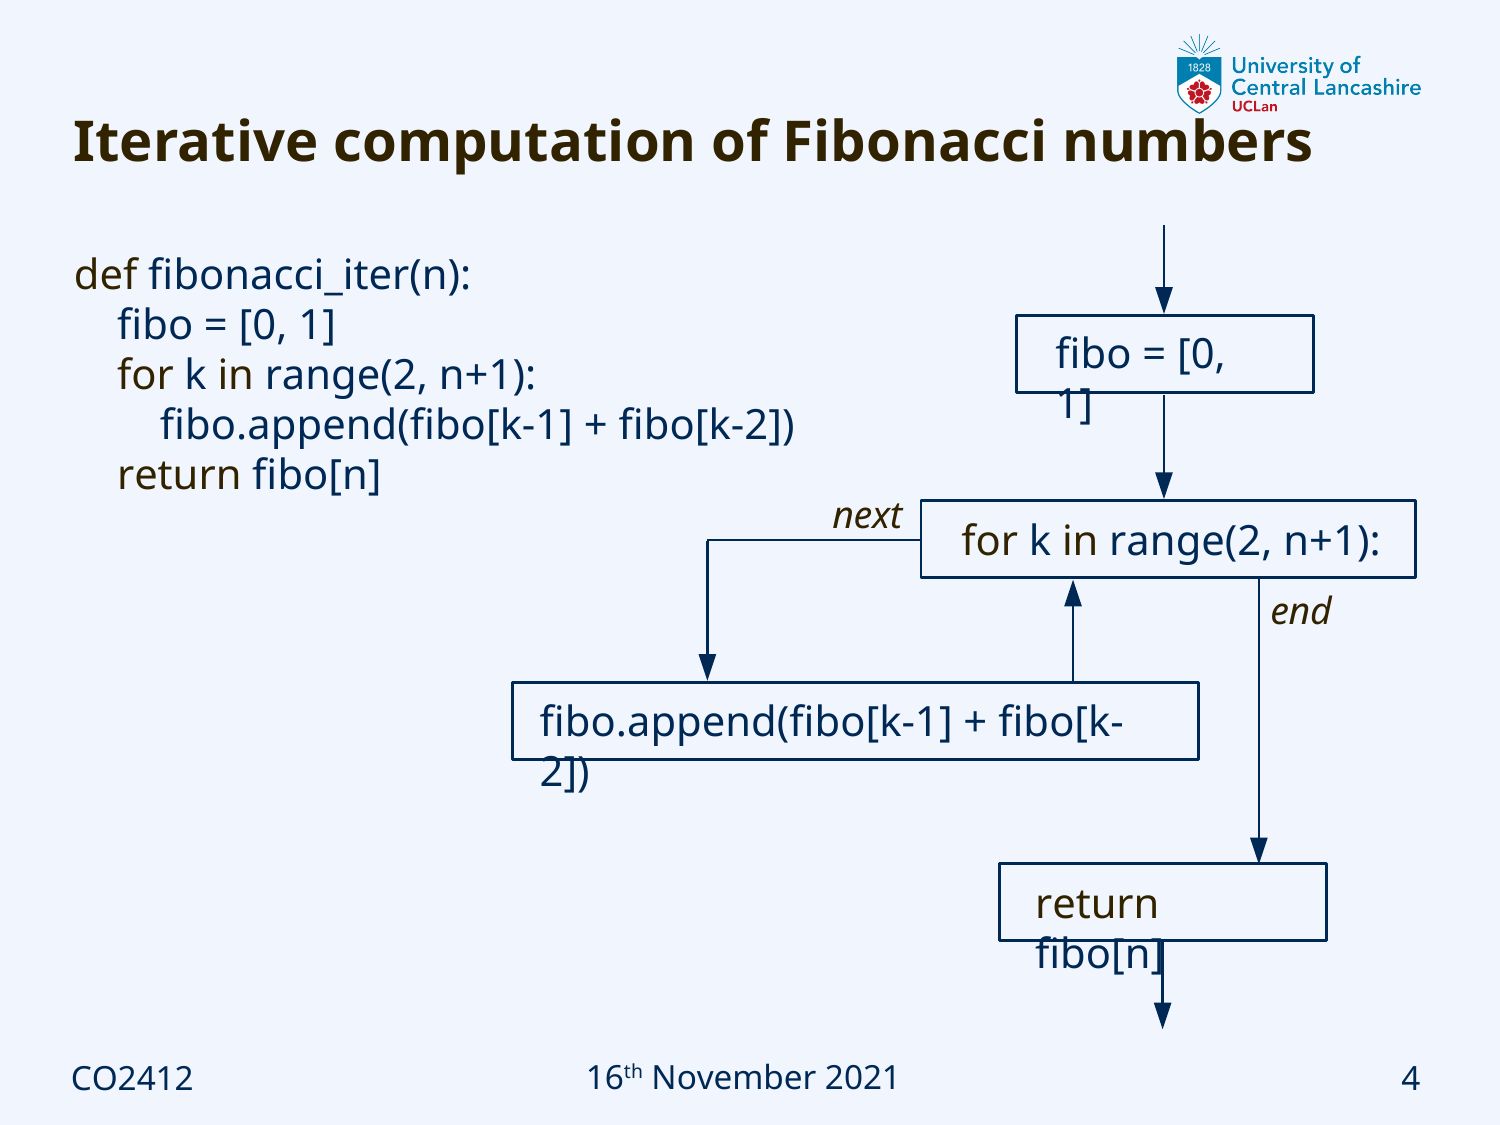

# Iterative computation of Fibonacci numbers
def fibonacci_iter(n):
 fibo = [0, 1]
 for k in range(2, n+1):
 fibo.append(fibo[k-1] + fibo[k-2])
 return fibo[n]
fibo = [0, 1]
next
for k in range(2, n+1):
end
fibo.append(fibo[k-1] + fibo[k-2])
return fibo[n]